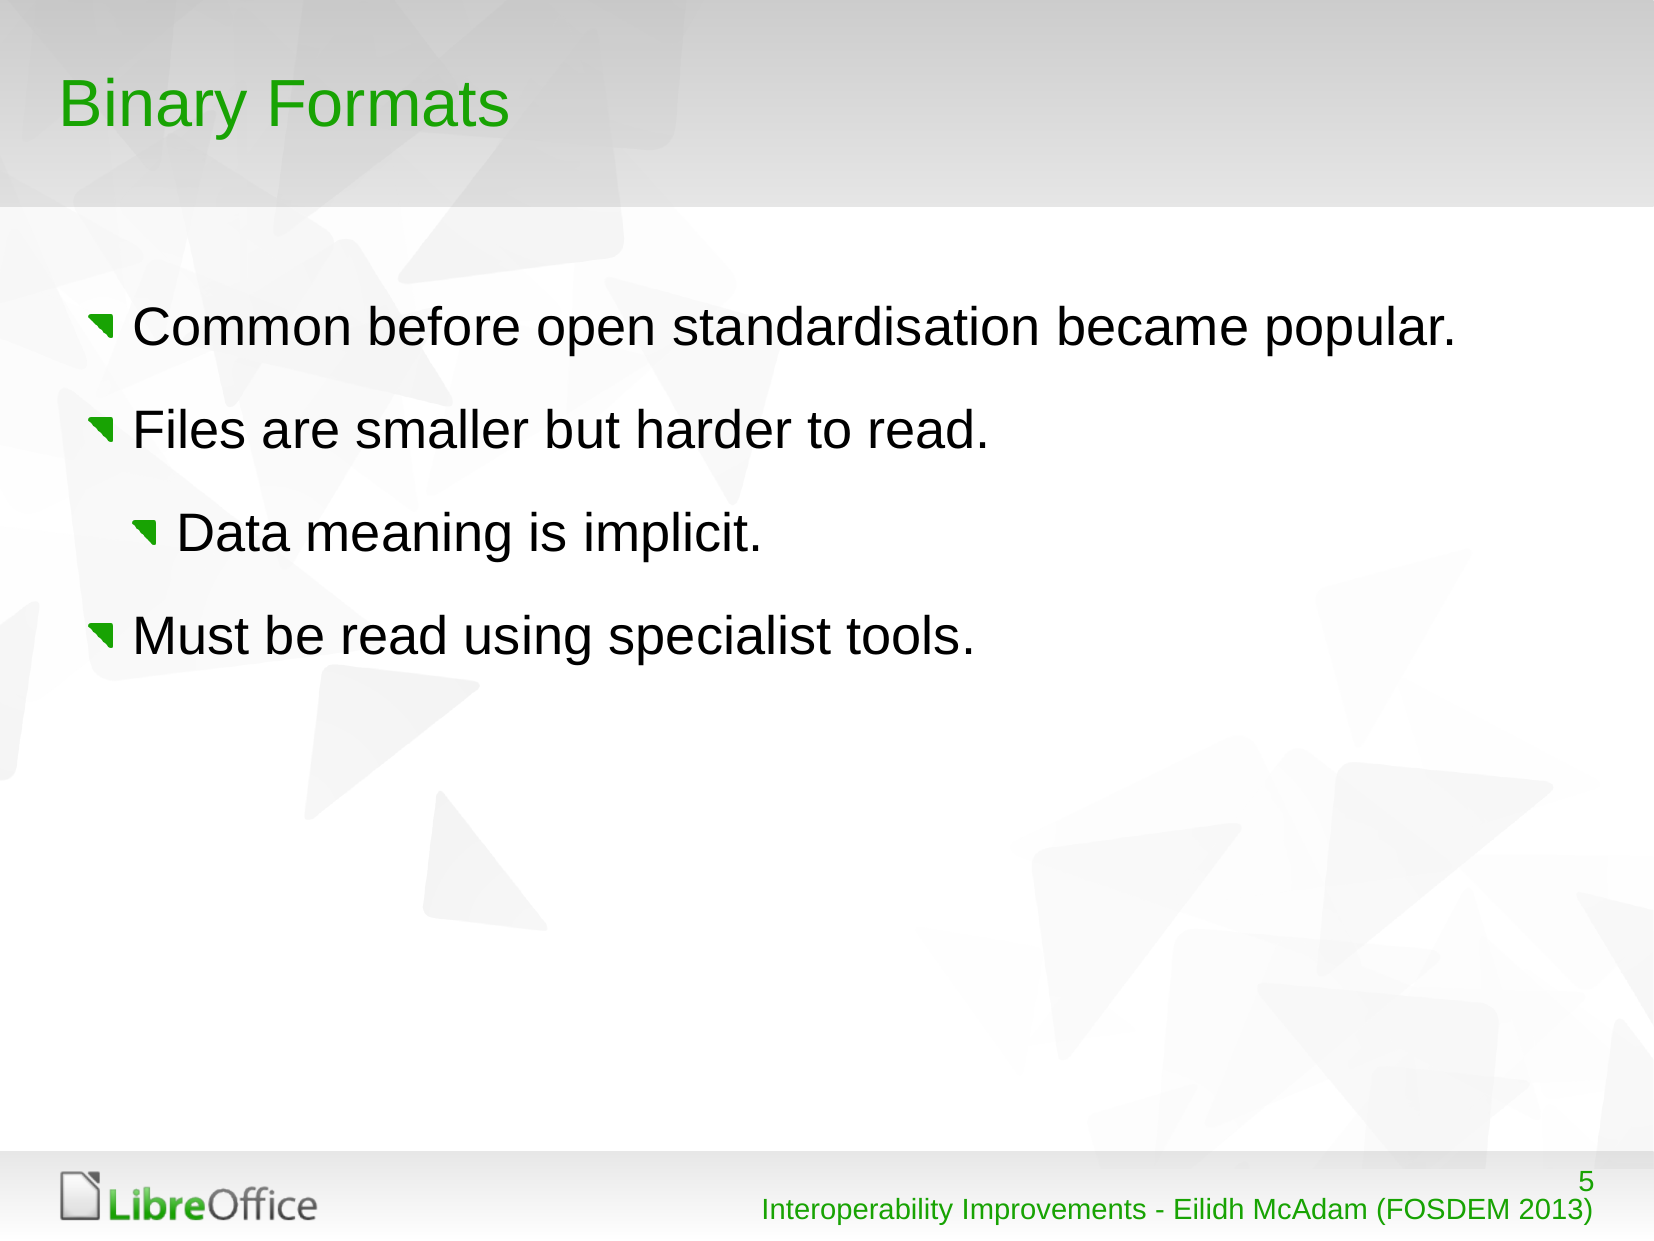

# Binary Formats
Common before open standardisation became popular.
Files are smaller but harder to read.
Data meaning is implicit.
Must be read using specialist tools.
5
Interoperability Improvements - Eilidh McAdam (FOSDEM 2013)